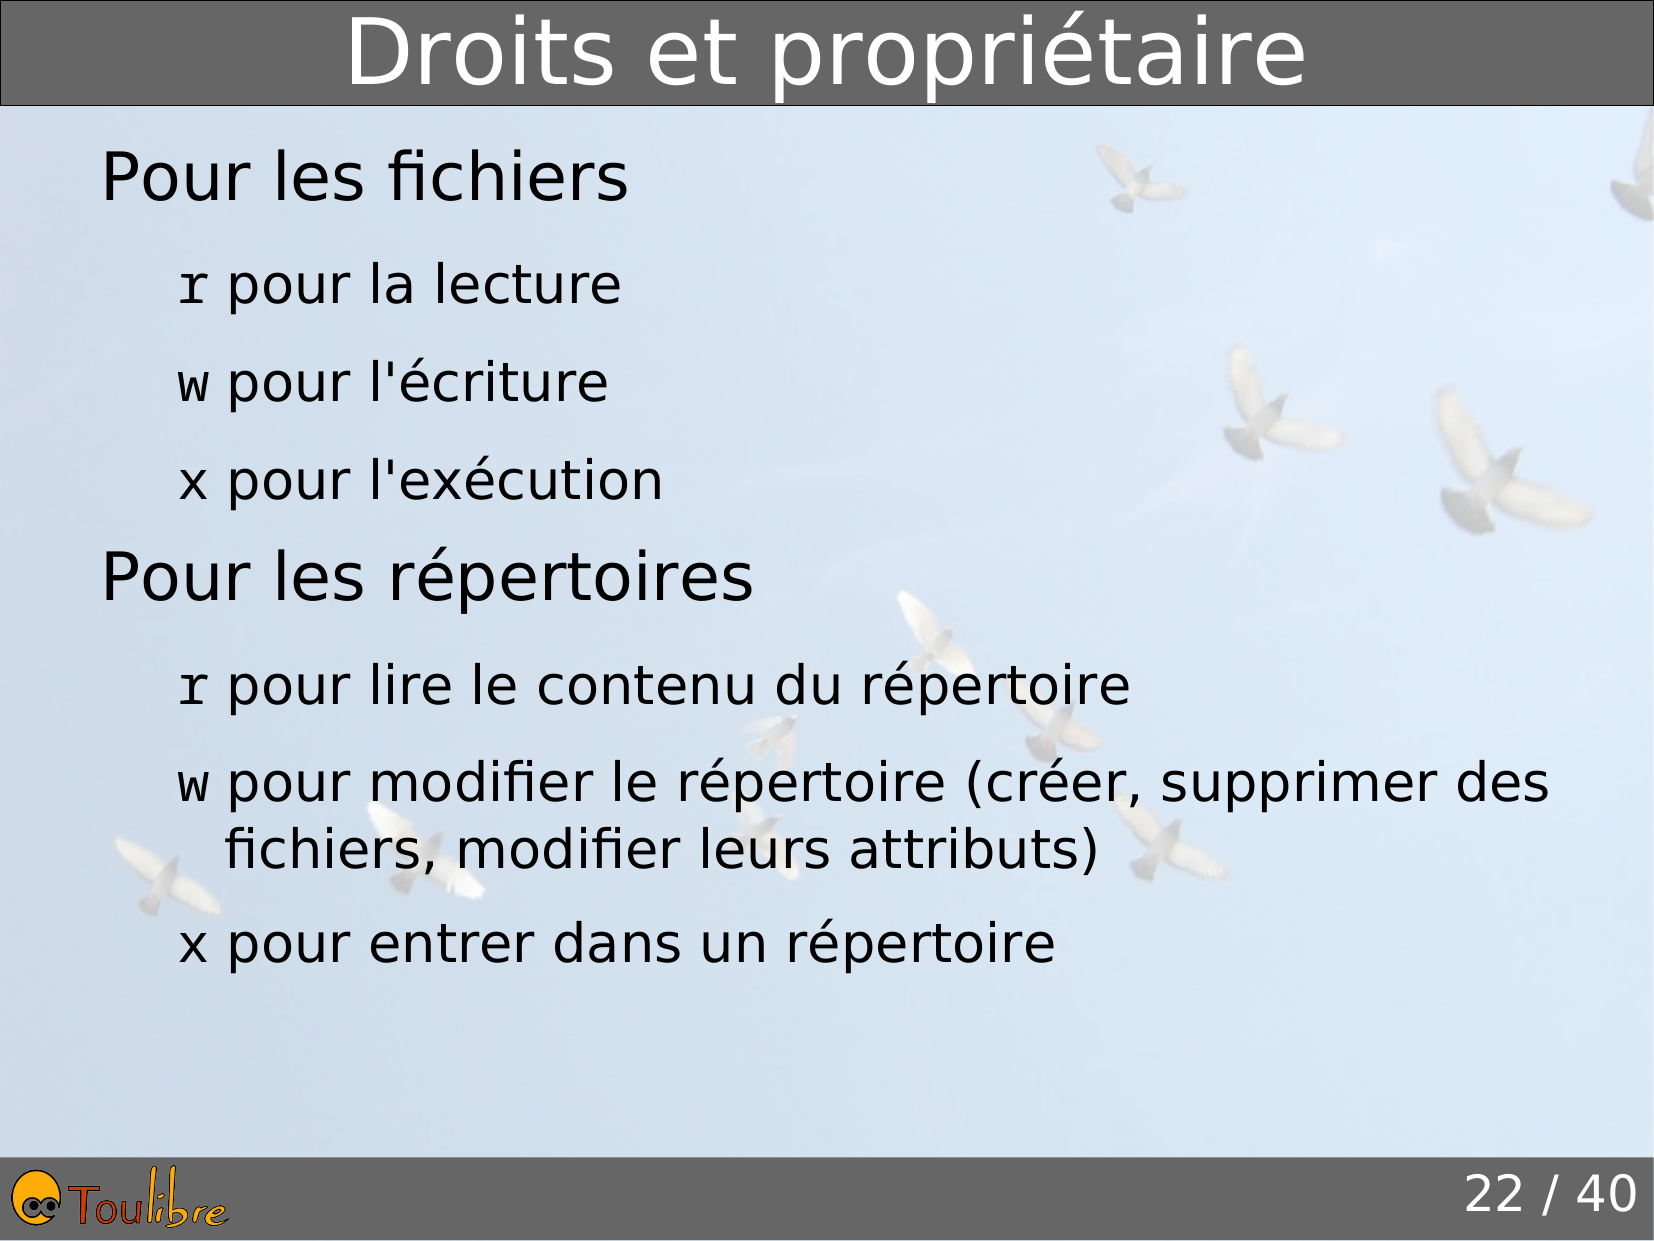

# Droits et propriétaire
Pour les fichiers
r pour la lecture
w pour l'écriture
x pour l'exécution
Pour les répertoires
r pour lire le contenu du répertoire
w pour modifier le répertoire (créer, supprimer des fichiers, modifier leurs attributs)
x pour entrer dans un répertoire